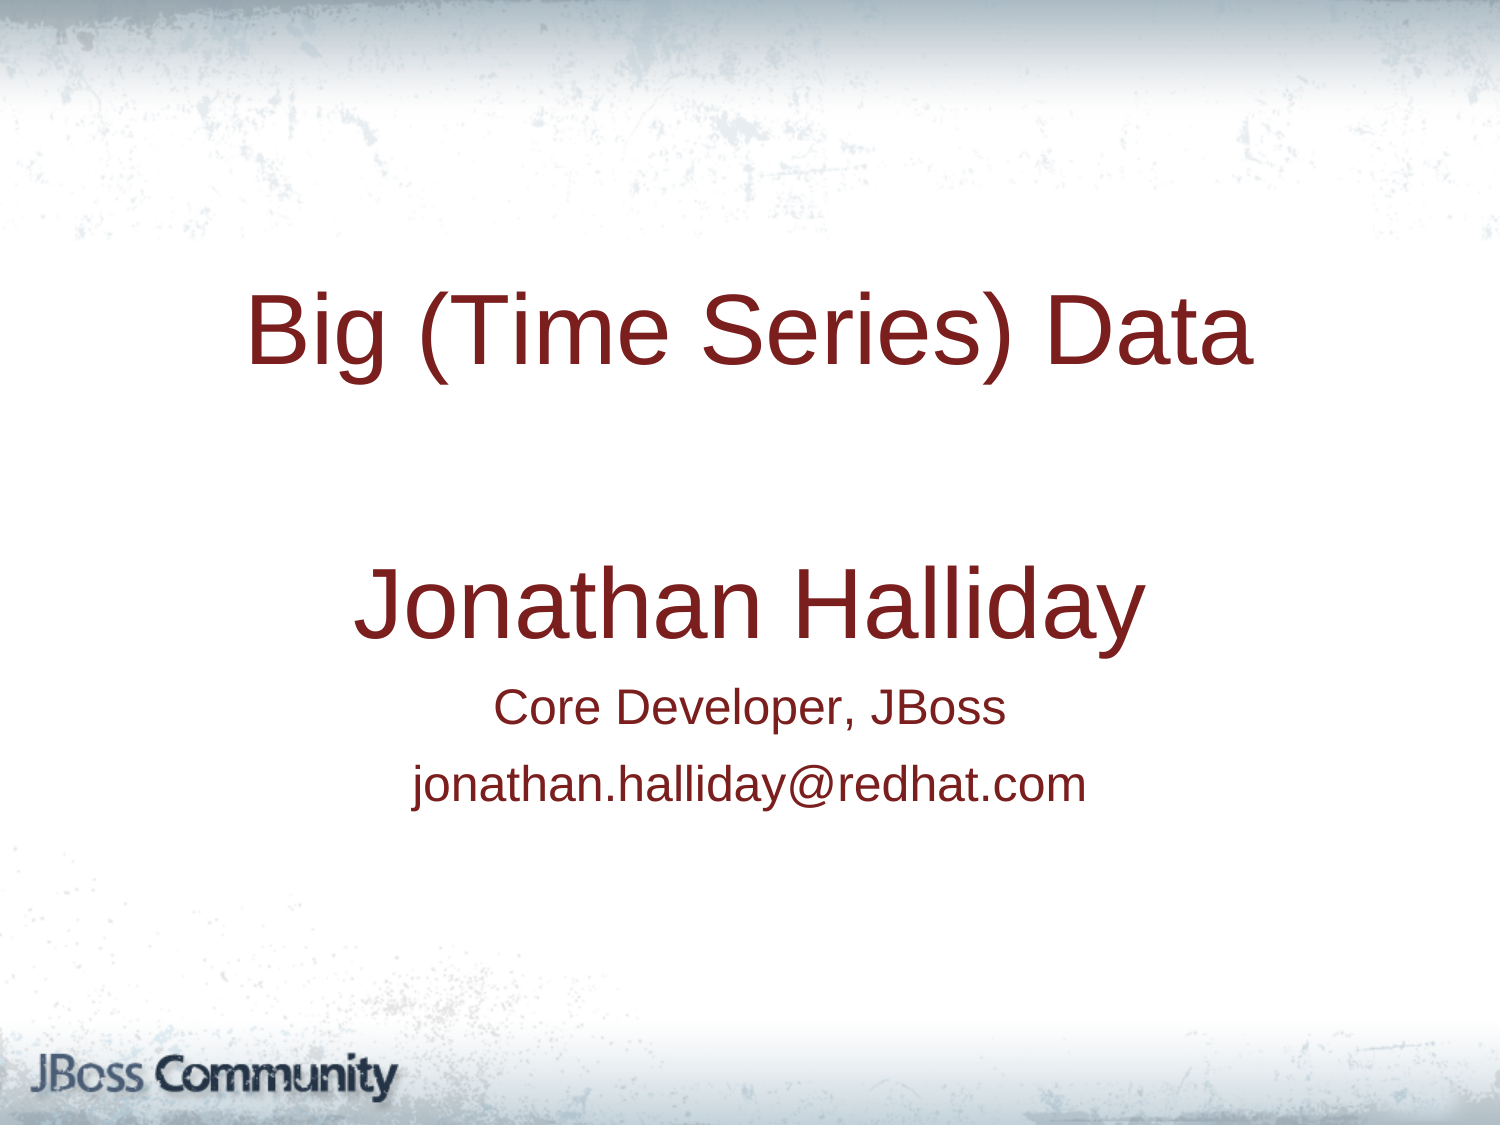

# Big (Time Series) Data
Jonathan Halliday
Core Developer, JBoss
jonathan.halliday@redhat.com